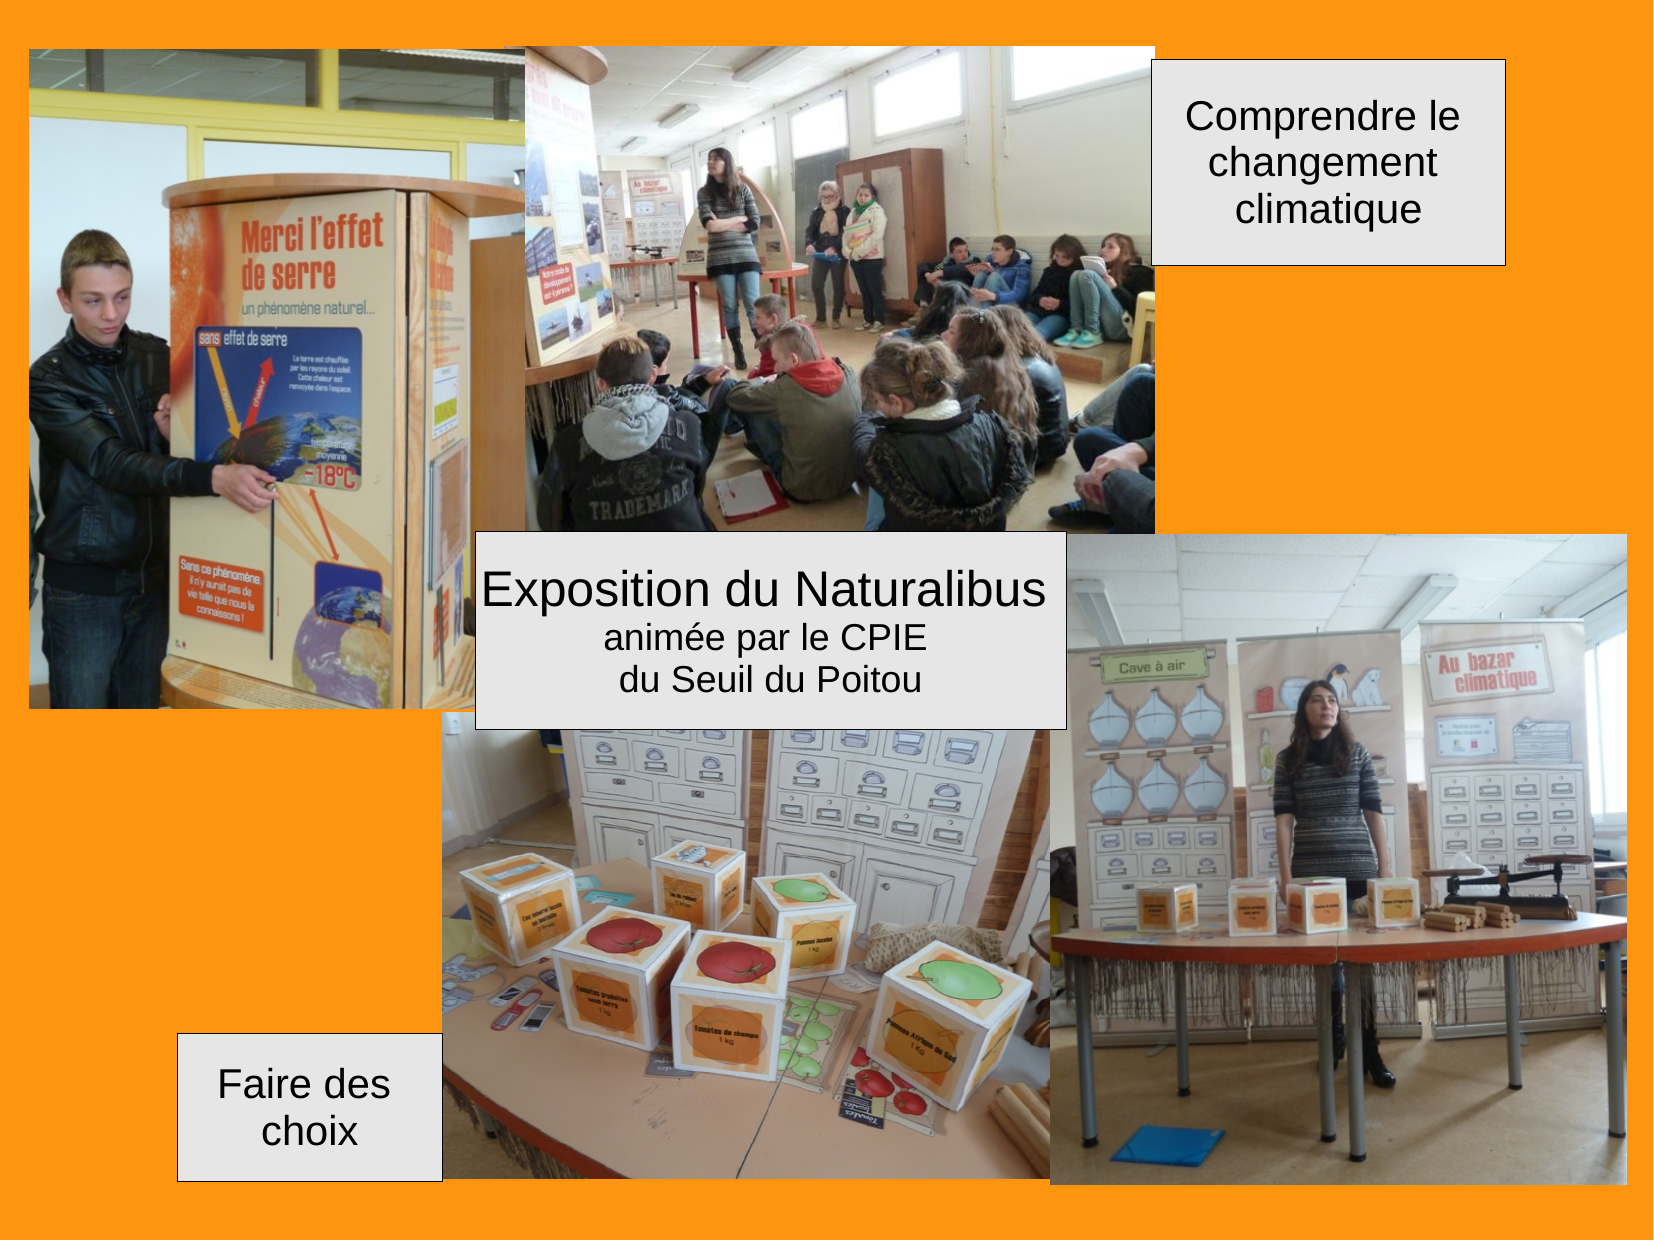

#
Comprendre le
changement
climatique
Exposition du Naturalibus
animée par le CPIE
du Seuil du Poitou
Faire des
choix